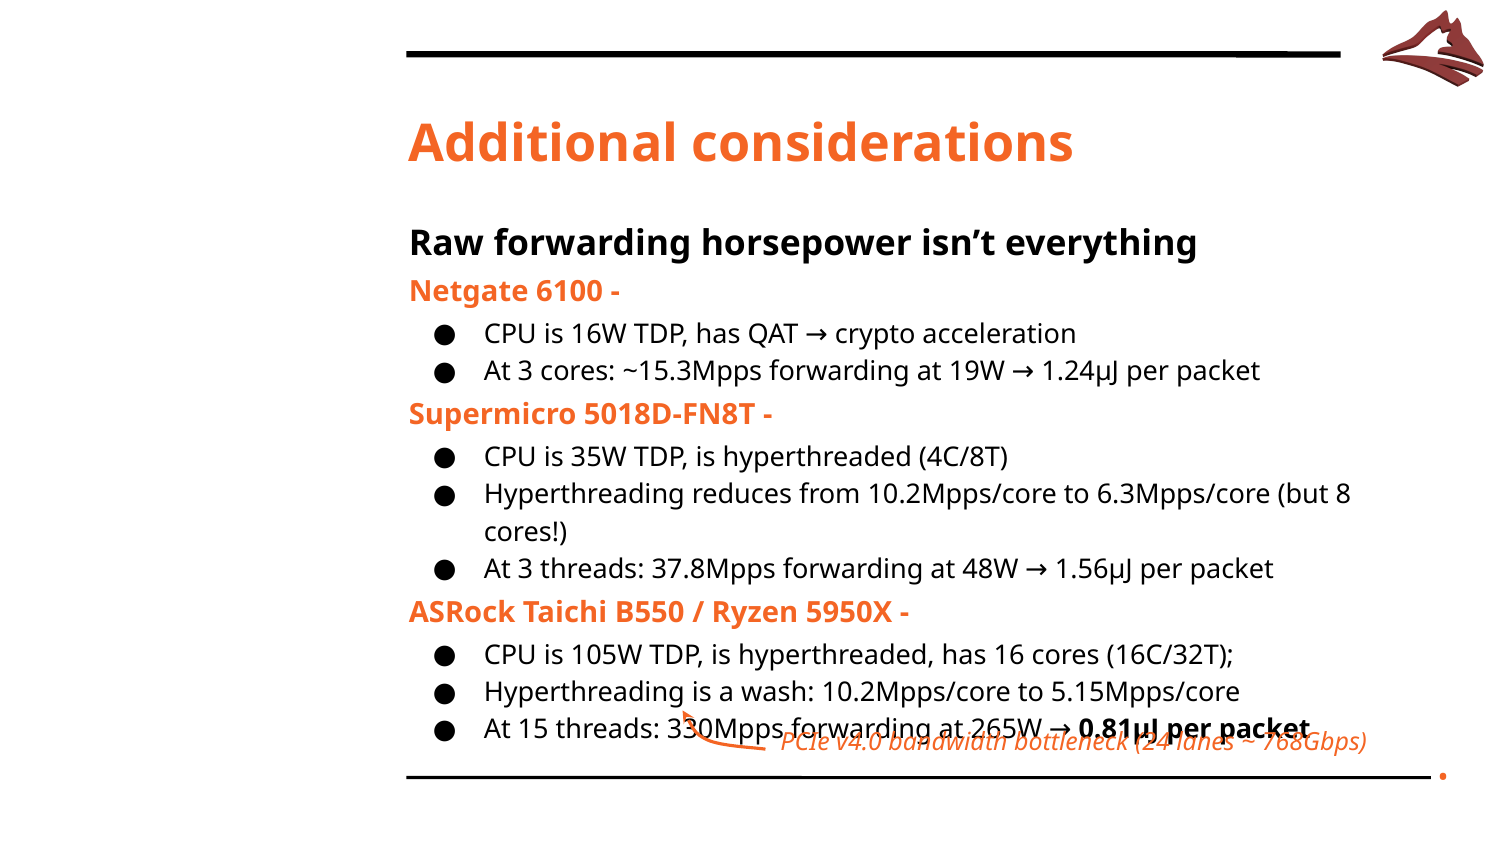

# Additional considerations
Raw forwarding horsepower isn’t everything
Netgate 6100 -
CPU is 16W TDP, has QAT → crypto acceleration
At 3 cores: ~15.3Mpps forwarding at 19W → 1.24µJ per packet
Supermicro 5018D-FN8T -
CPU is 35W TDP, is hyperthreaded (4C/8T)
Hyperthreading reduces from 10.2Mpps/core to 6.3Mpps/core (but 8 cores!)
At 3 threads: 37.8Mpps forwarding at 48W → 1.56µJ per packet
ASRock Taichi B550 / Ryzen 5950X -
CPU is 105W TDP, is hyperthreaded, has 16 cores (16C/32T);
Hyperthreading is a wash: 10.2Mpps/core to 5.15Mpps/core
At 15 threads: 330Mpps forwarding at 265W → 0.81µJ per packet
PCIe v4.0 bandwidth bottleneck (24 lanes ~ 768Gbps)
•